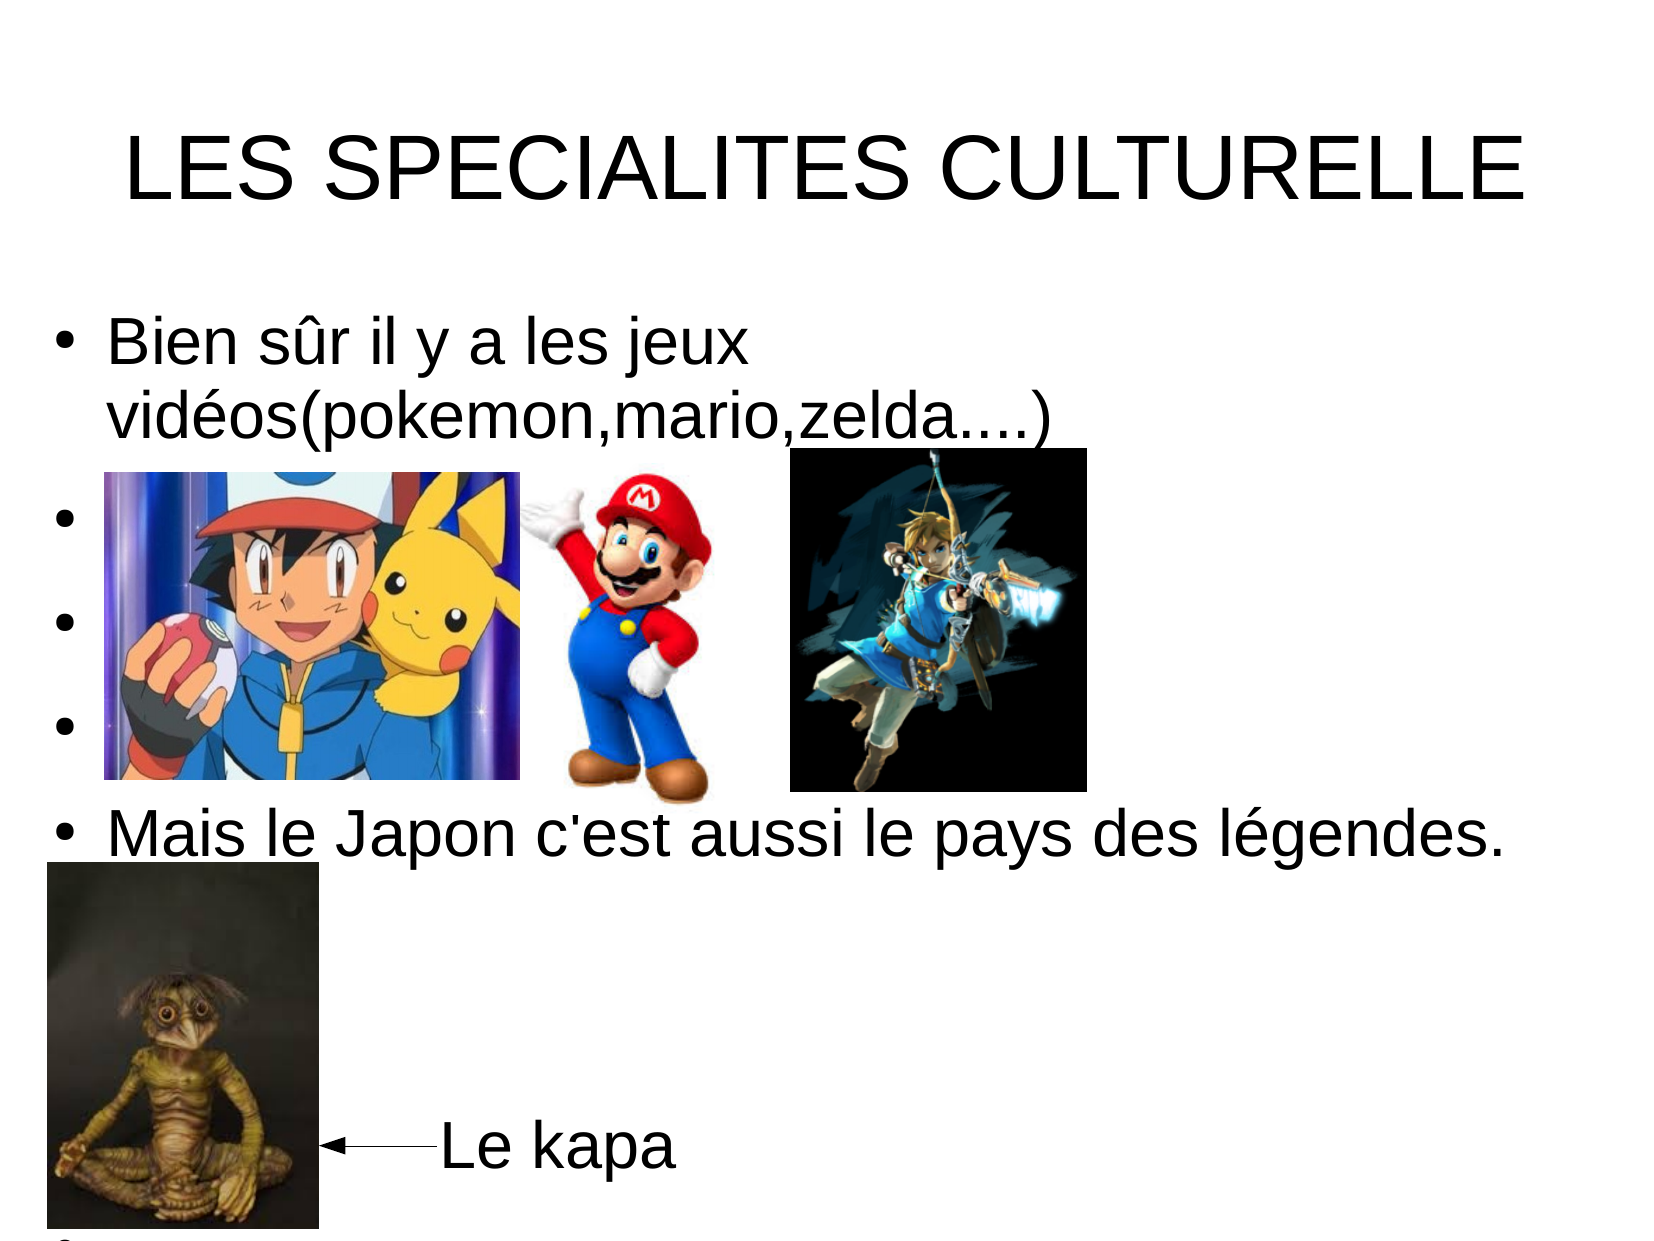

# LES SPECIALITES CULTURELLE
Bien sûr il y a les jeux vidéos(pokemon,mario,zelda....)
Mais le Japon c'est aussi le pays des légendes.
 Le kapa